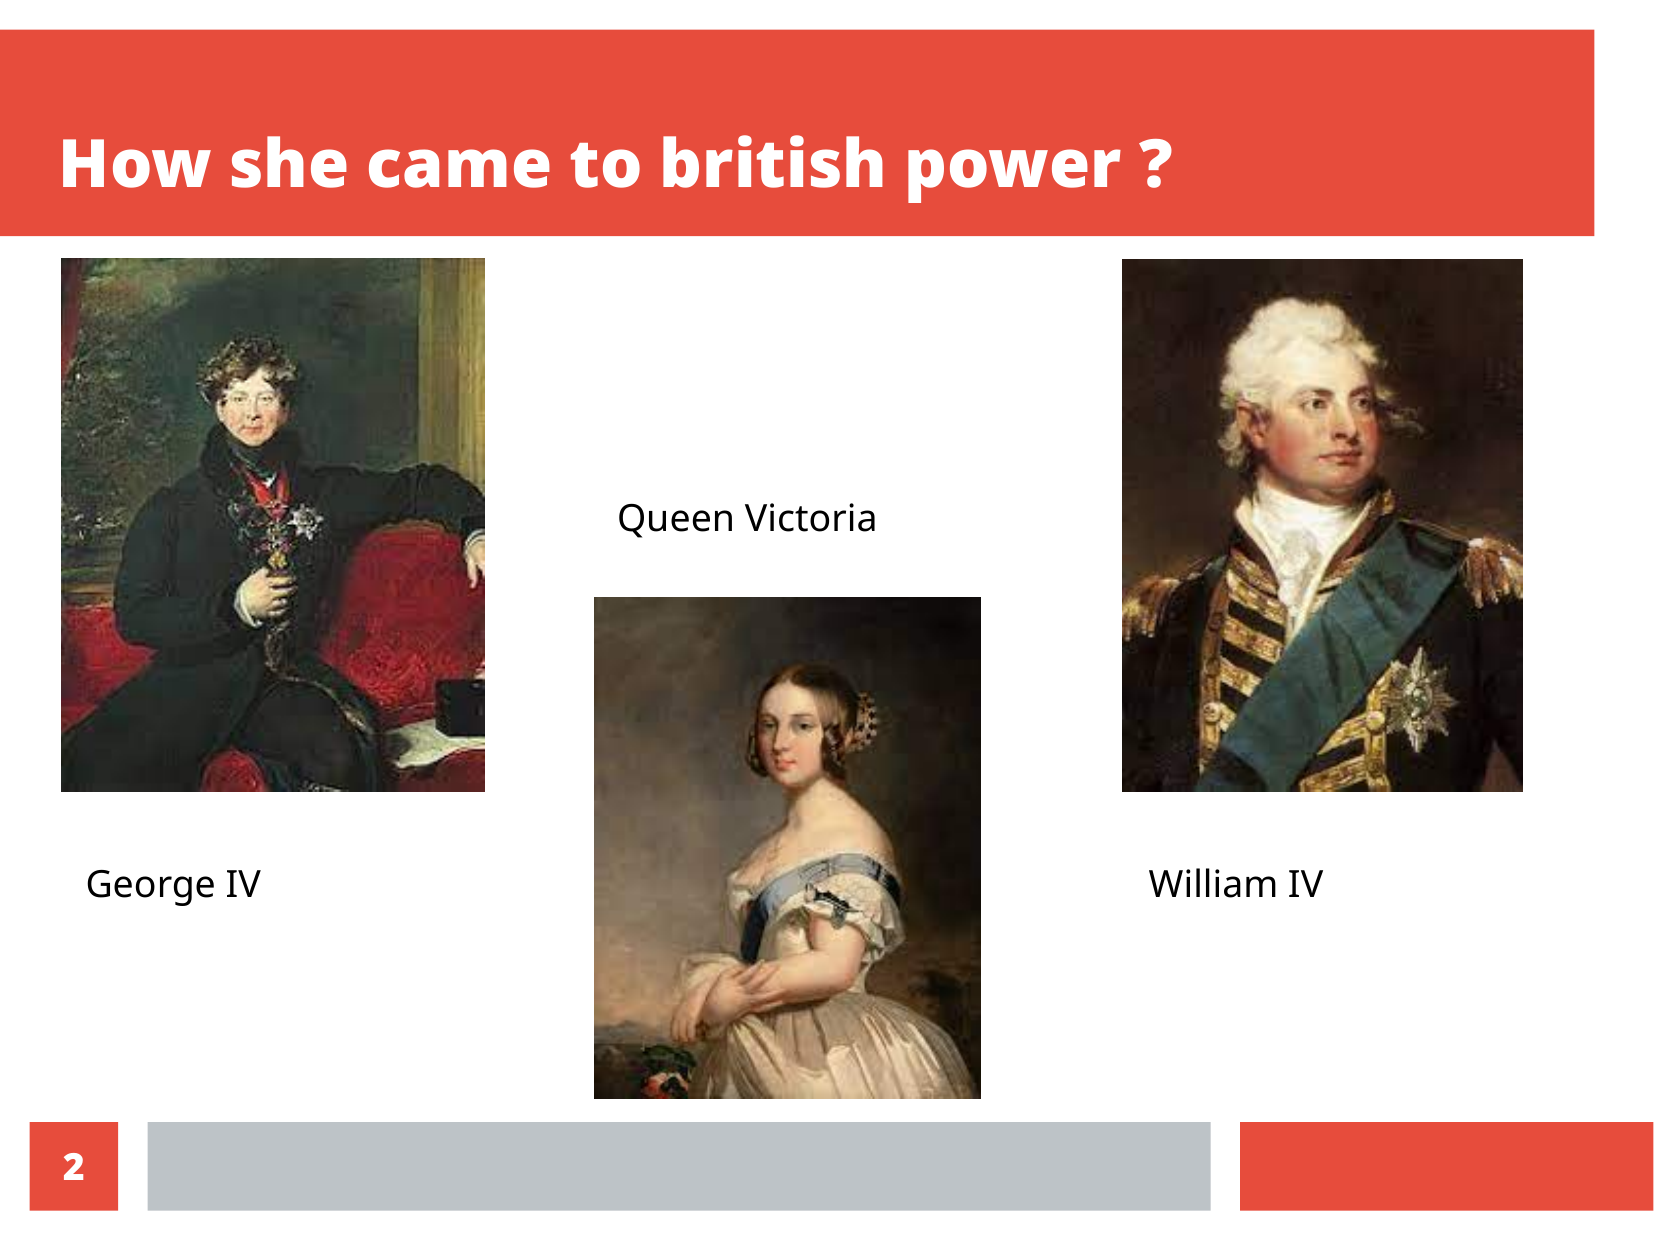

# How she came to british power ?
Queen Victoria
George IV
William IV
2